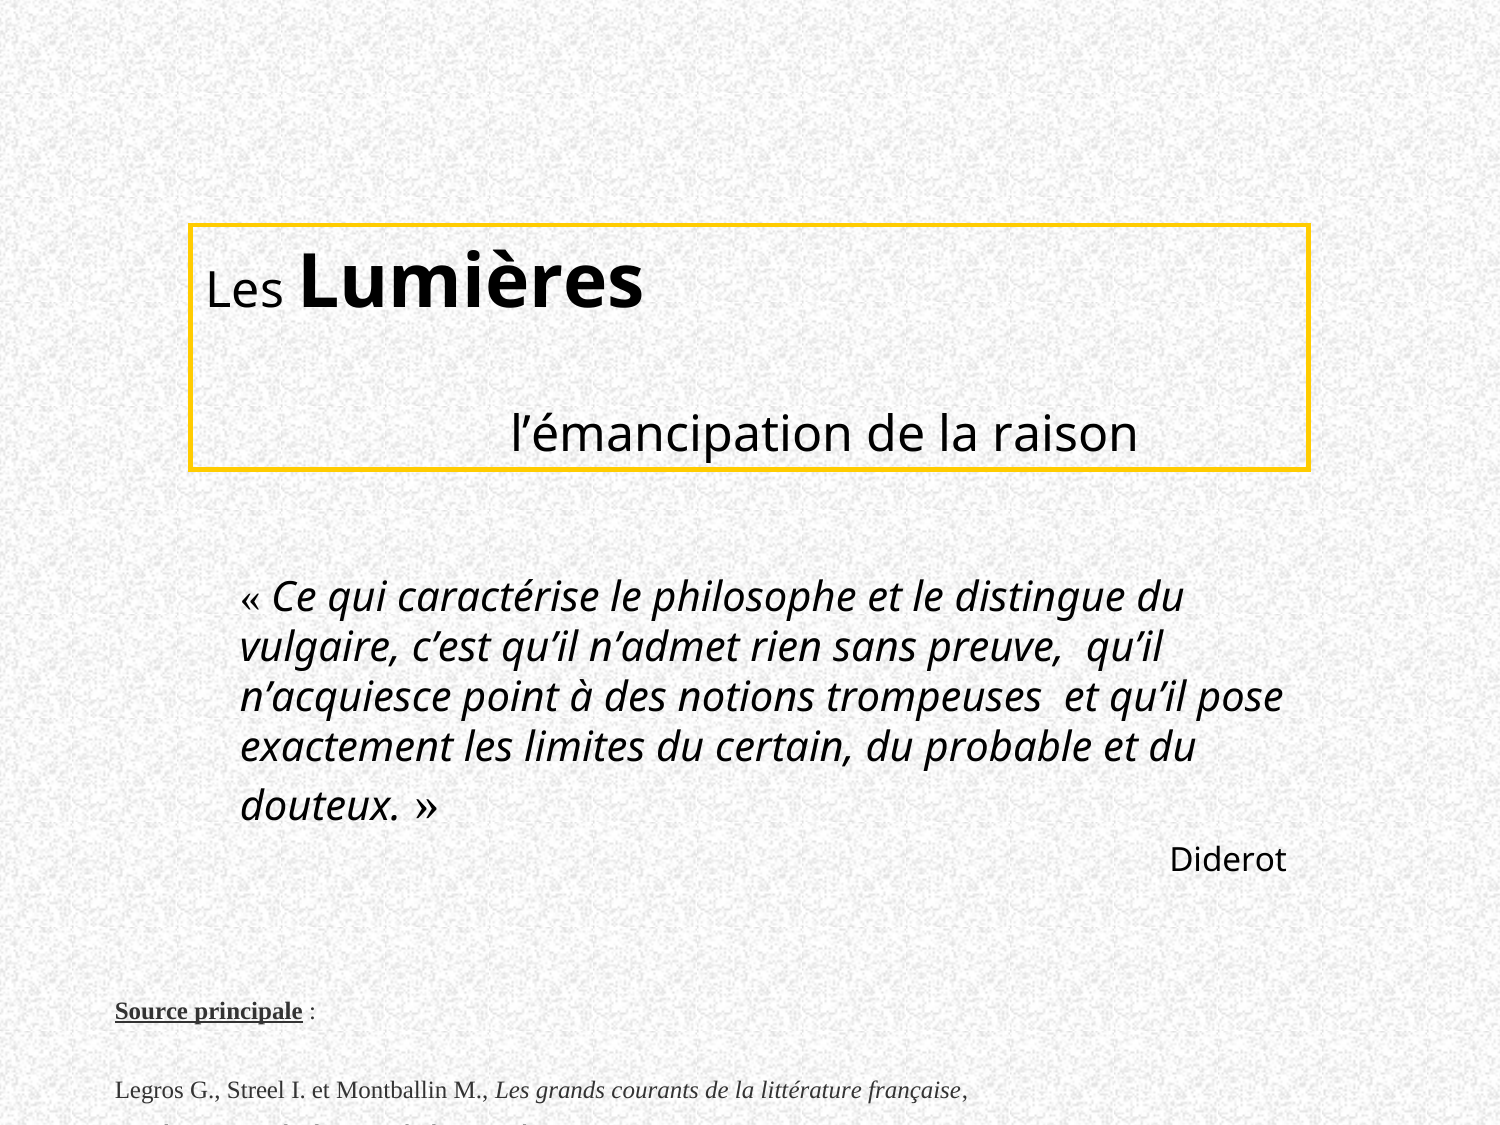

Les Lumières
	l’émancipation de la raison
« Ce qui caractérise le philosophe et le distingue du vulgaire, c’est qu’il n’admet rien sans preuve, qu’il n’acquiesce point à des notions trompeuses et qu’il pose exactement les limites du certain, du probable et du douteux. »
Diderot
Source principale :
Legros G., Streel I. et Montballin M., Les grands courants de la littérature française,
Actualquarto, SA Ed. Altiora Averbode, 2003. isbn : 90-317-1970-6